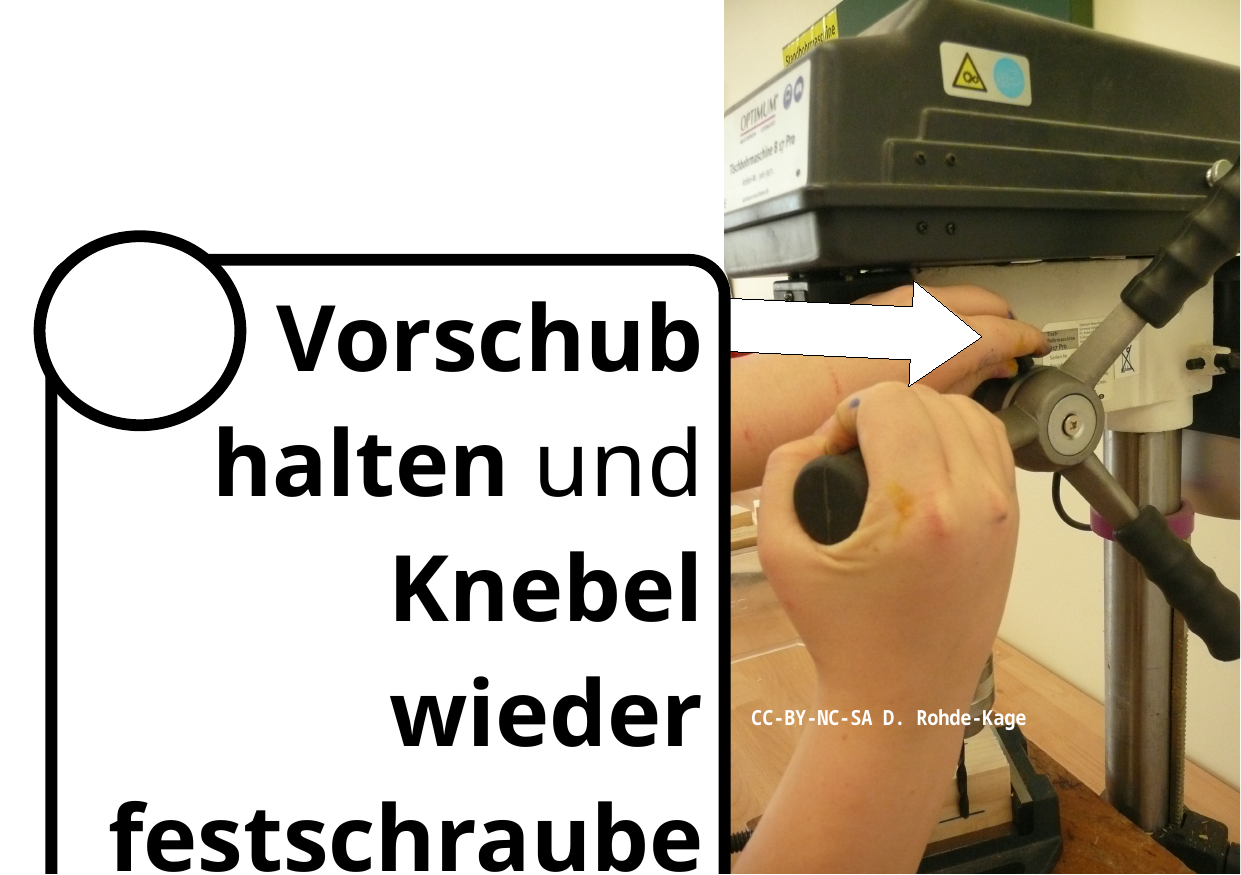

Vorschub halten und Knebel wieder festschrauben
CC-BY-NC-SA D. Rohde-Kage